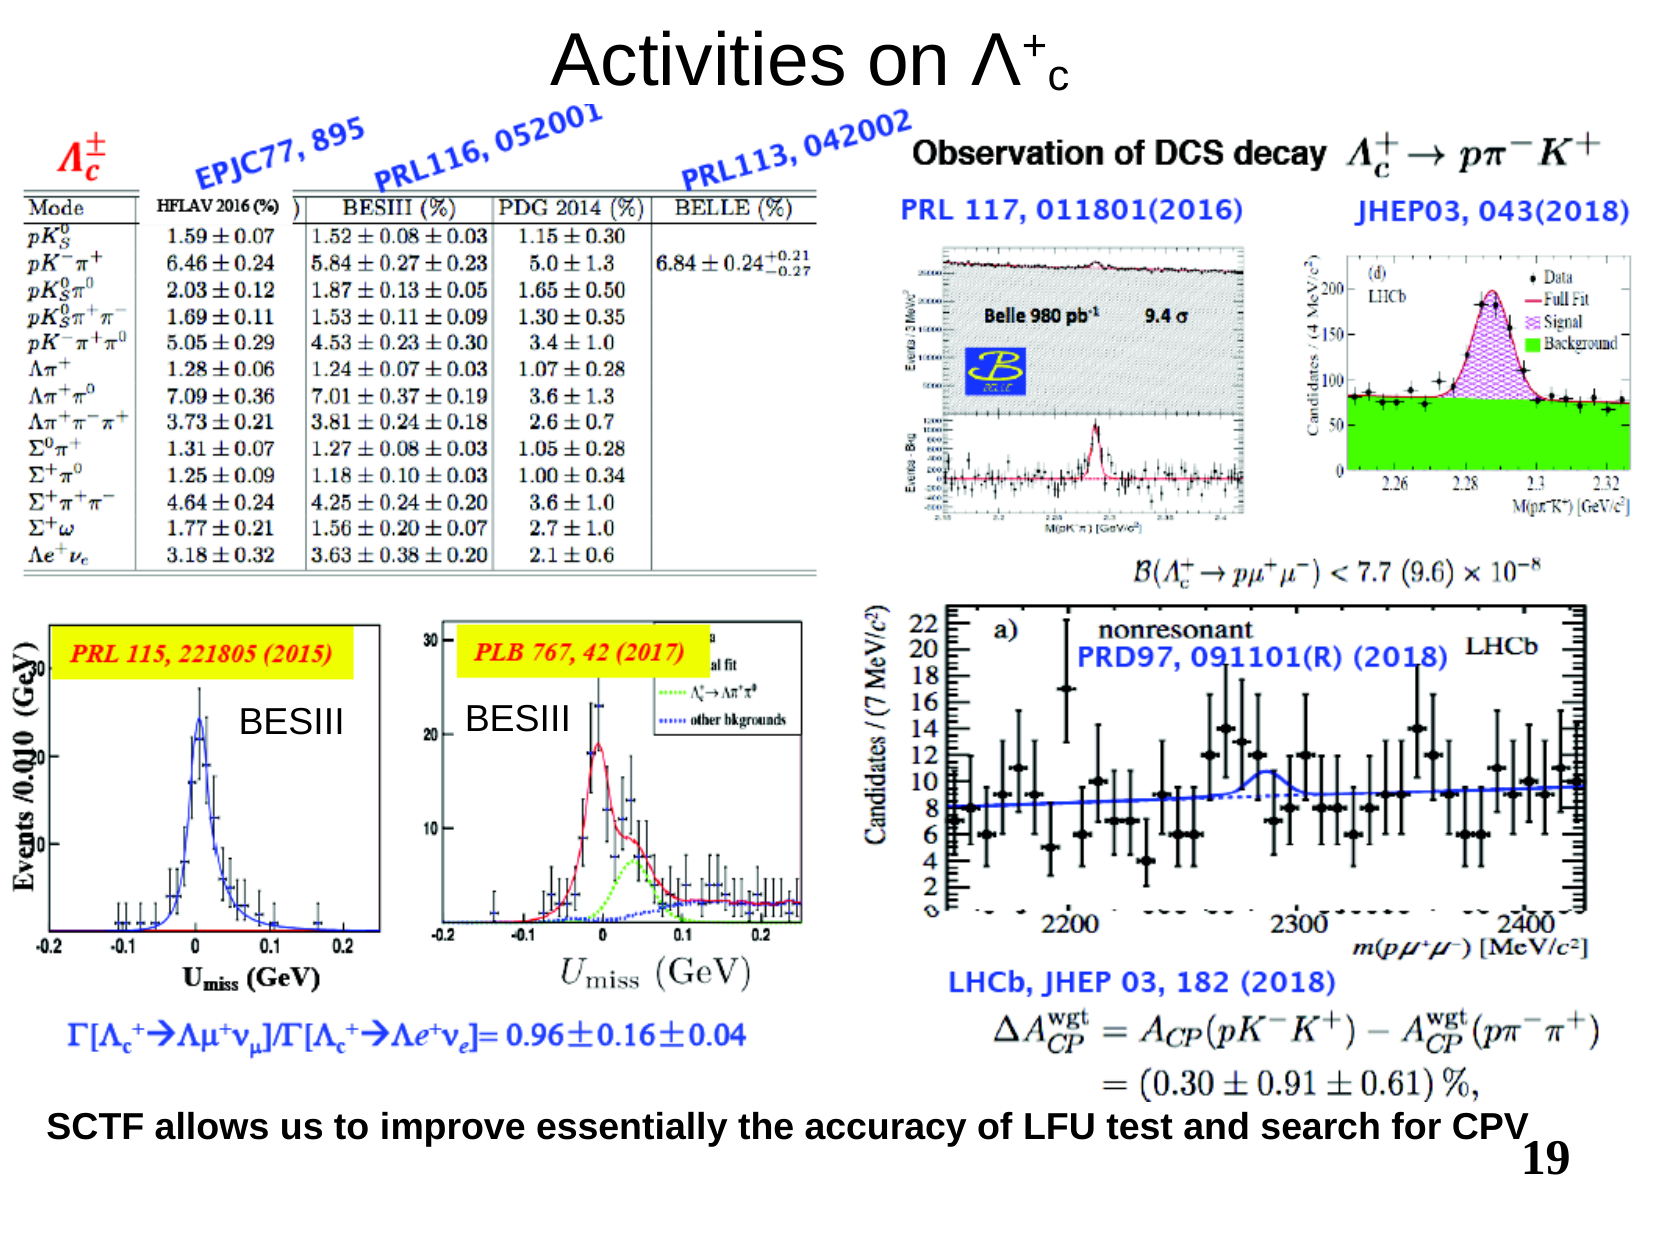

# Activities on Λ+c
BESIII
BESIII
SCTF allows us to improve essentially the accuracy of LFU test and search for CPV
19